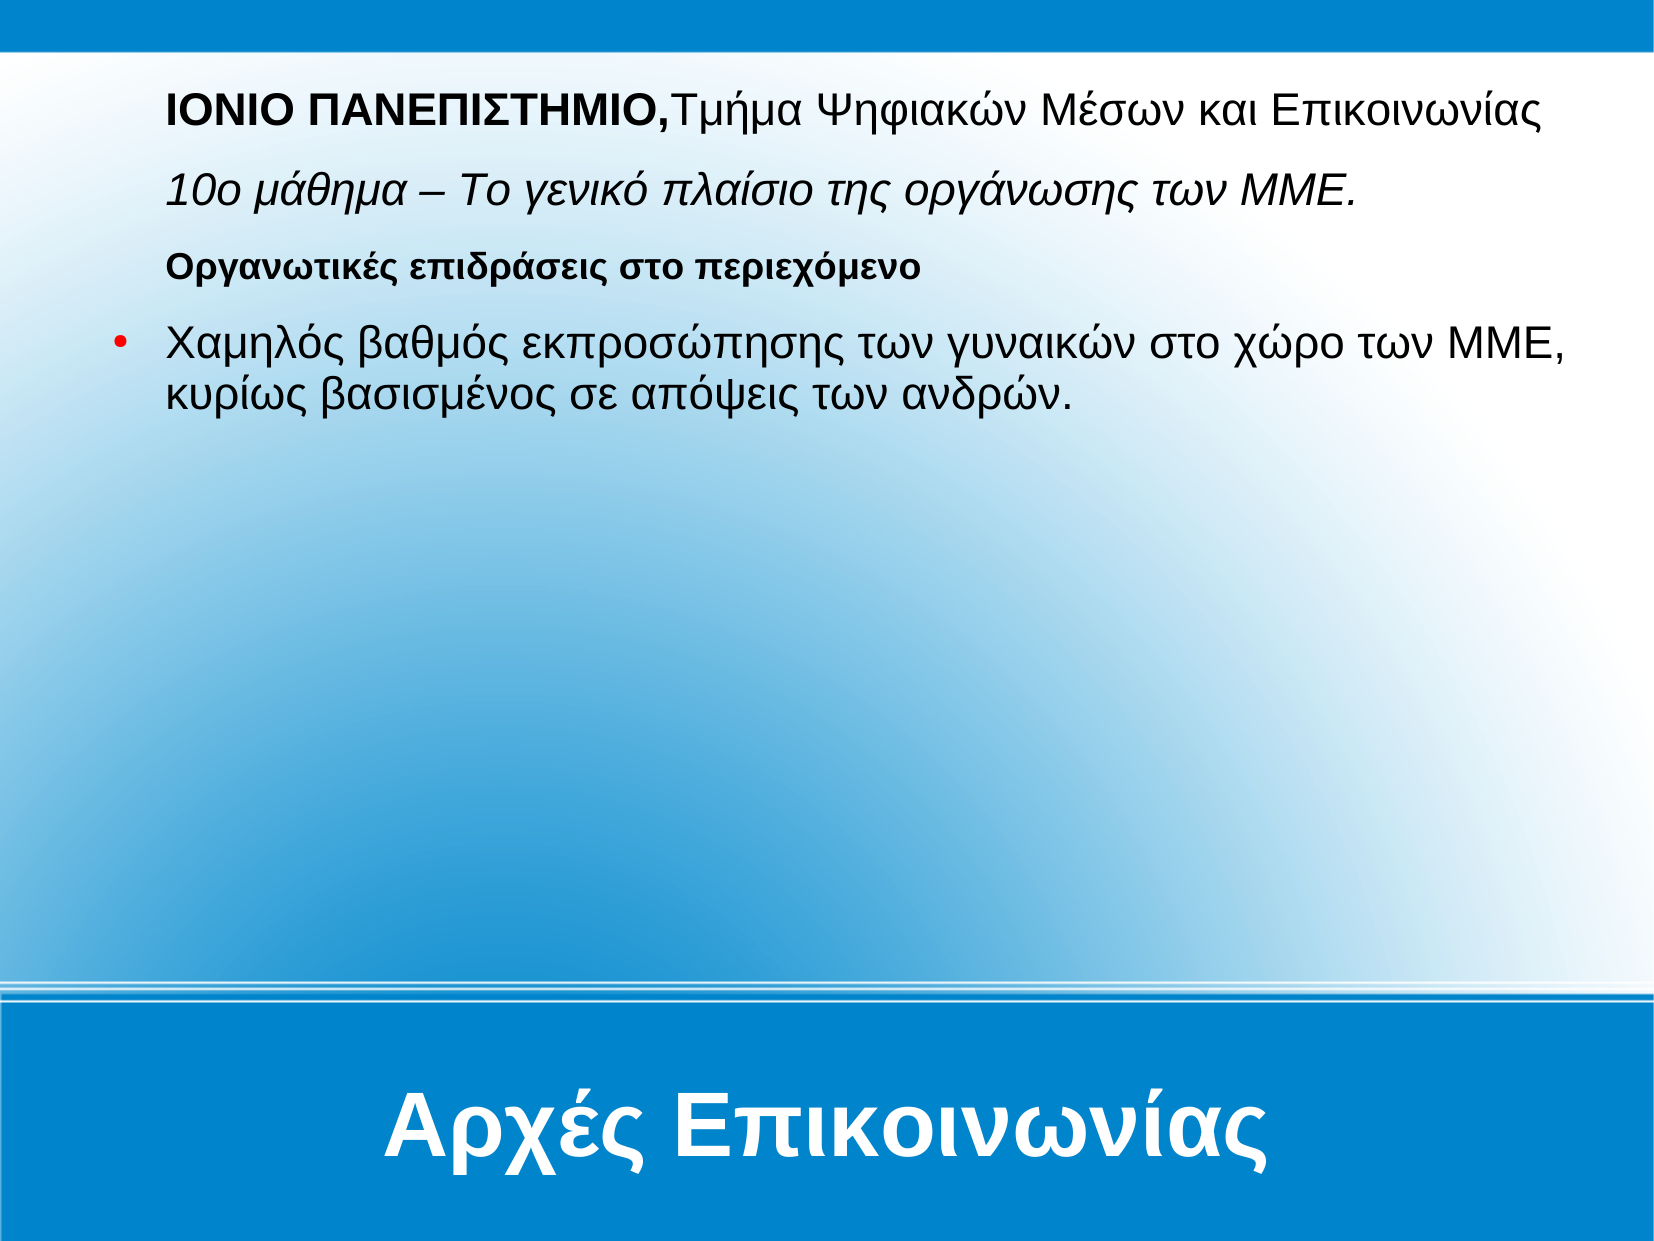

ΙΟΝΙΟ ΠΑΝΕΠΙΣΤΗΜΙΟ,Τμήμα Ψηφιακών Μέσων και Επικοινωνίας
10ο μάθημα – Το γενικό πλαίσιο της οργάνωσης των ΜΜΕ.
Οργανωτικές επιδράσεις στο περιεχόμενο
Χαμηλός βαθμός εκπροσώπησης των γυναικών στο χώρο των ΜΜΕ, κυρίως βασισμένος σε απόψεις των ανδρών.
# Αρχές Επικοινωνίας